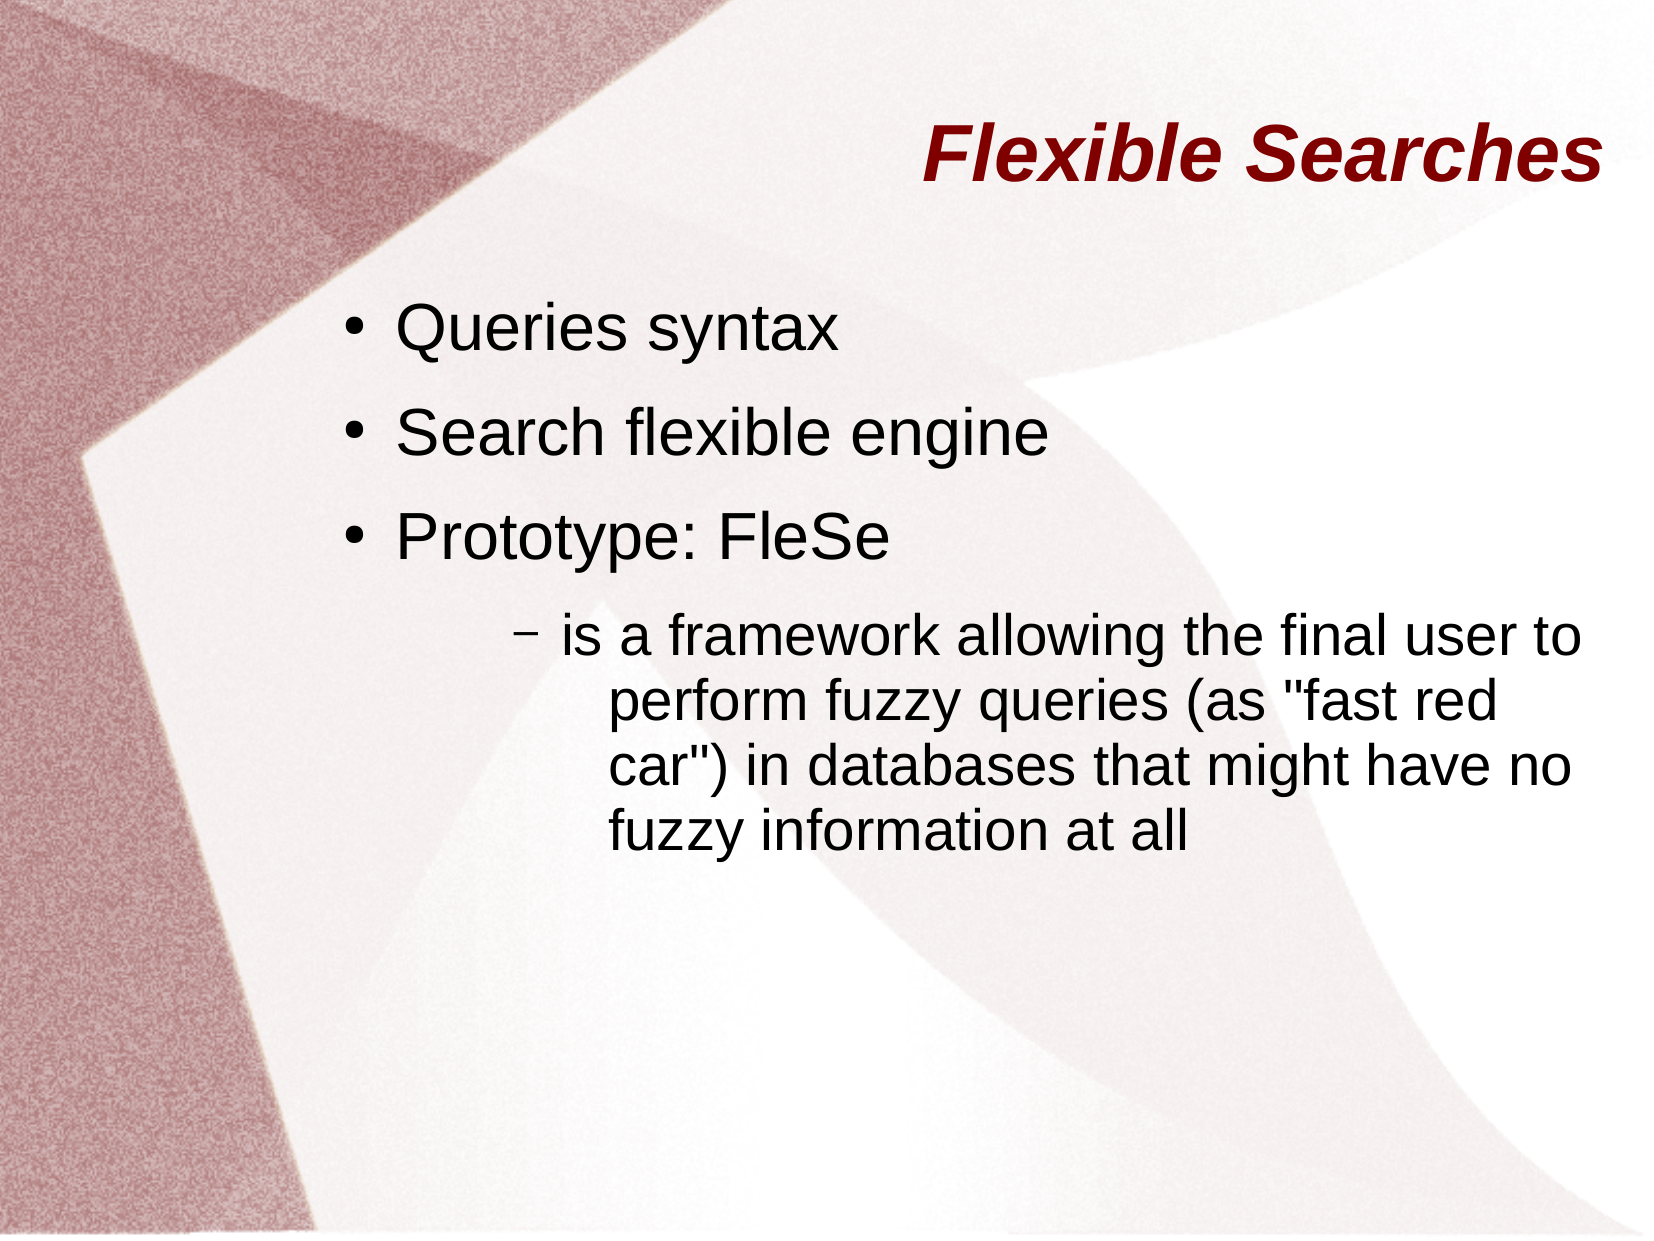

# Flexible Searches
Queries syntax
Search flexible engine
Prototype: FleSe
is a framework allowing the final user to perform fuzzy queries (as "fast red car") in databases that might have no fuzzy information at all